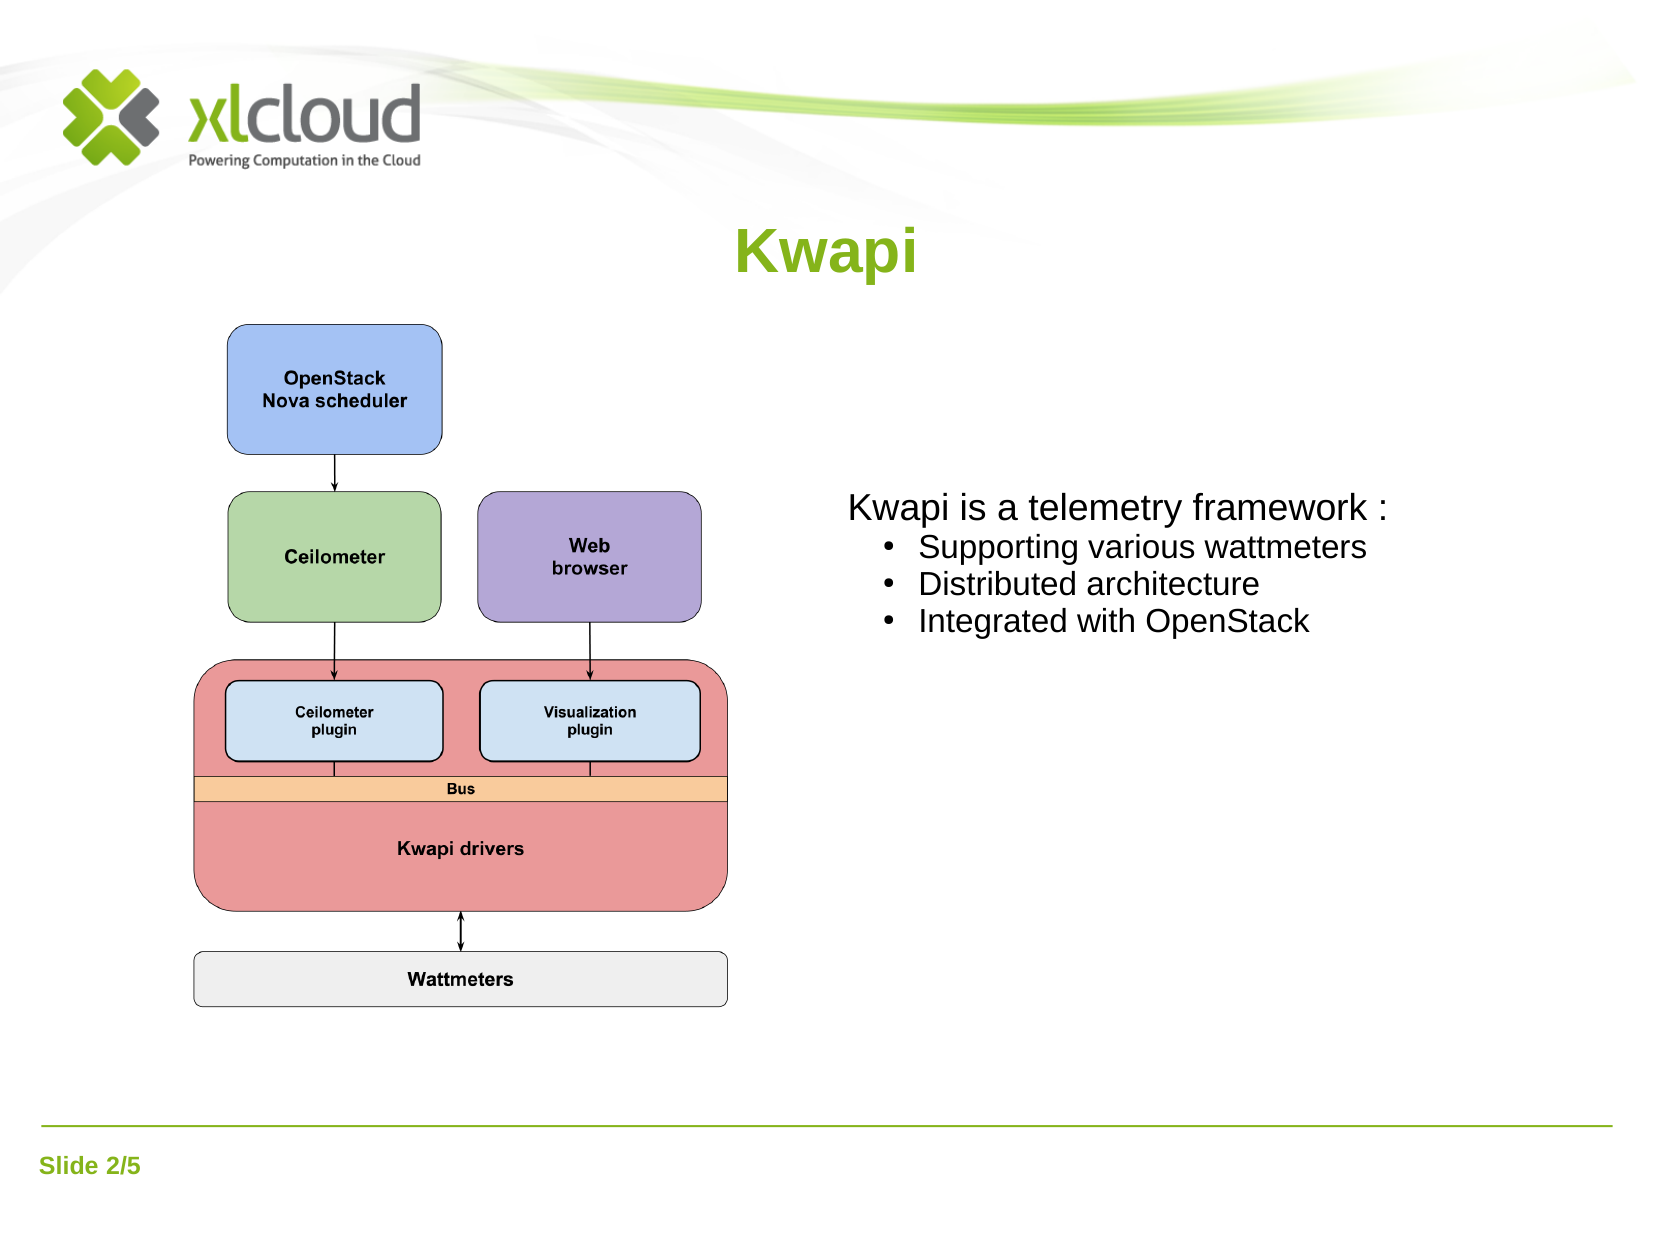

# Kwapi
Kwapi is a telemetry framework :
Supporting various wattmeters
Distributed architecture
Integrated with OpenStack
2